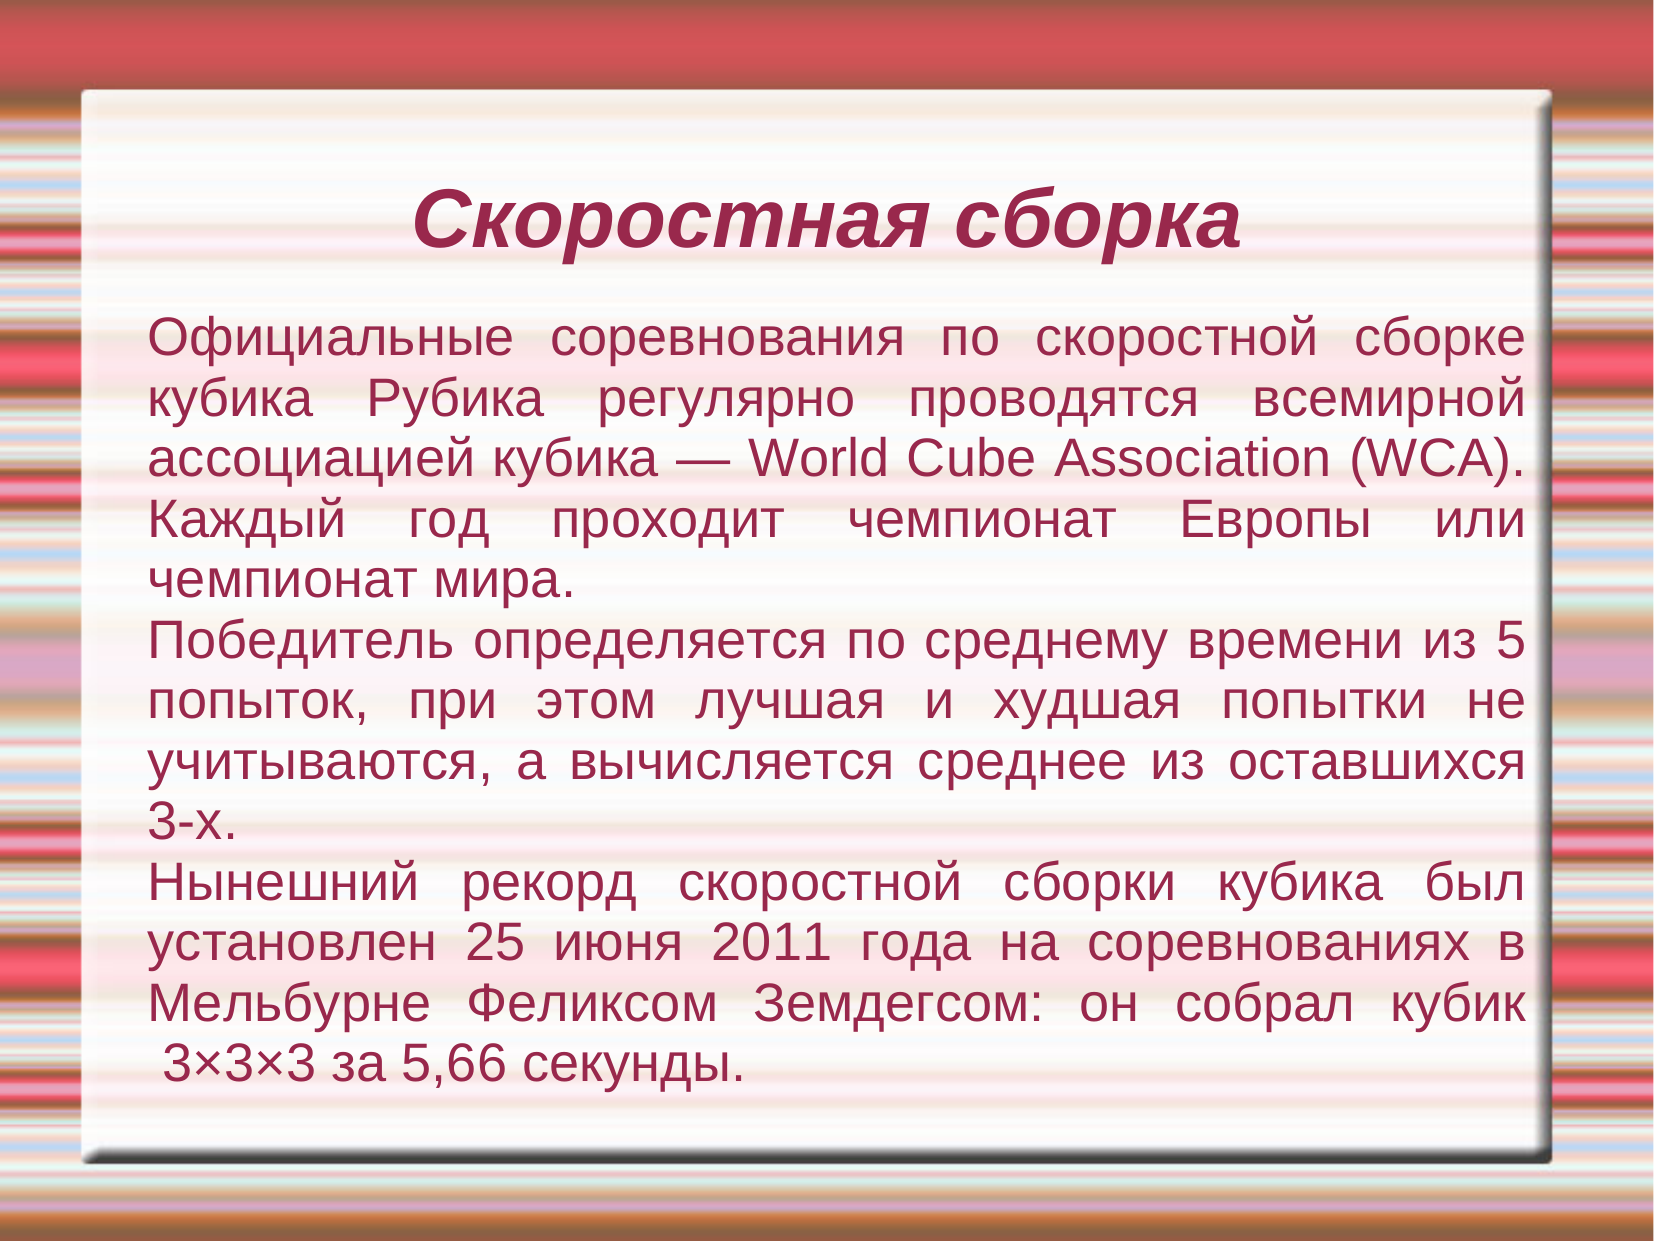

# Скоростная сборка
Официальные соревнования по скоростной сборке кубика Рубика регулярно проводятся всемирной ассоциацией кубика — World Cube Association (WCA). Каждый год проходит чемпионат Европы или чемпионат мира.
Победитель определяется по среднему времени из 5 попыток, при этом лучшая и худшая попытки не учитываются, а вычисляется среднее из оставшихся 3-х.
Нынешний рекорд скоростной сборки кубика был установлен 25 июня 2011 года на соревнованиях в Мельбурне Феликсом Земдегсом: он собрал кубик  3×3×3 за 5,66 секунды.